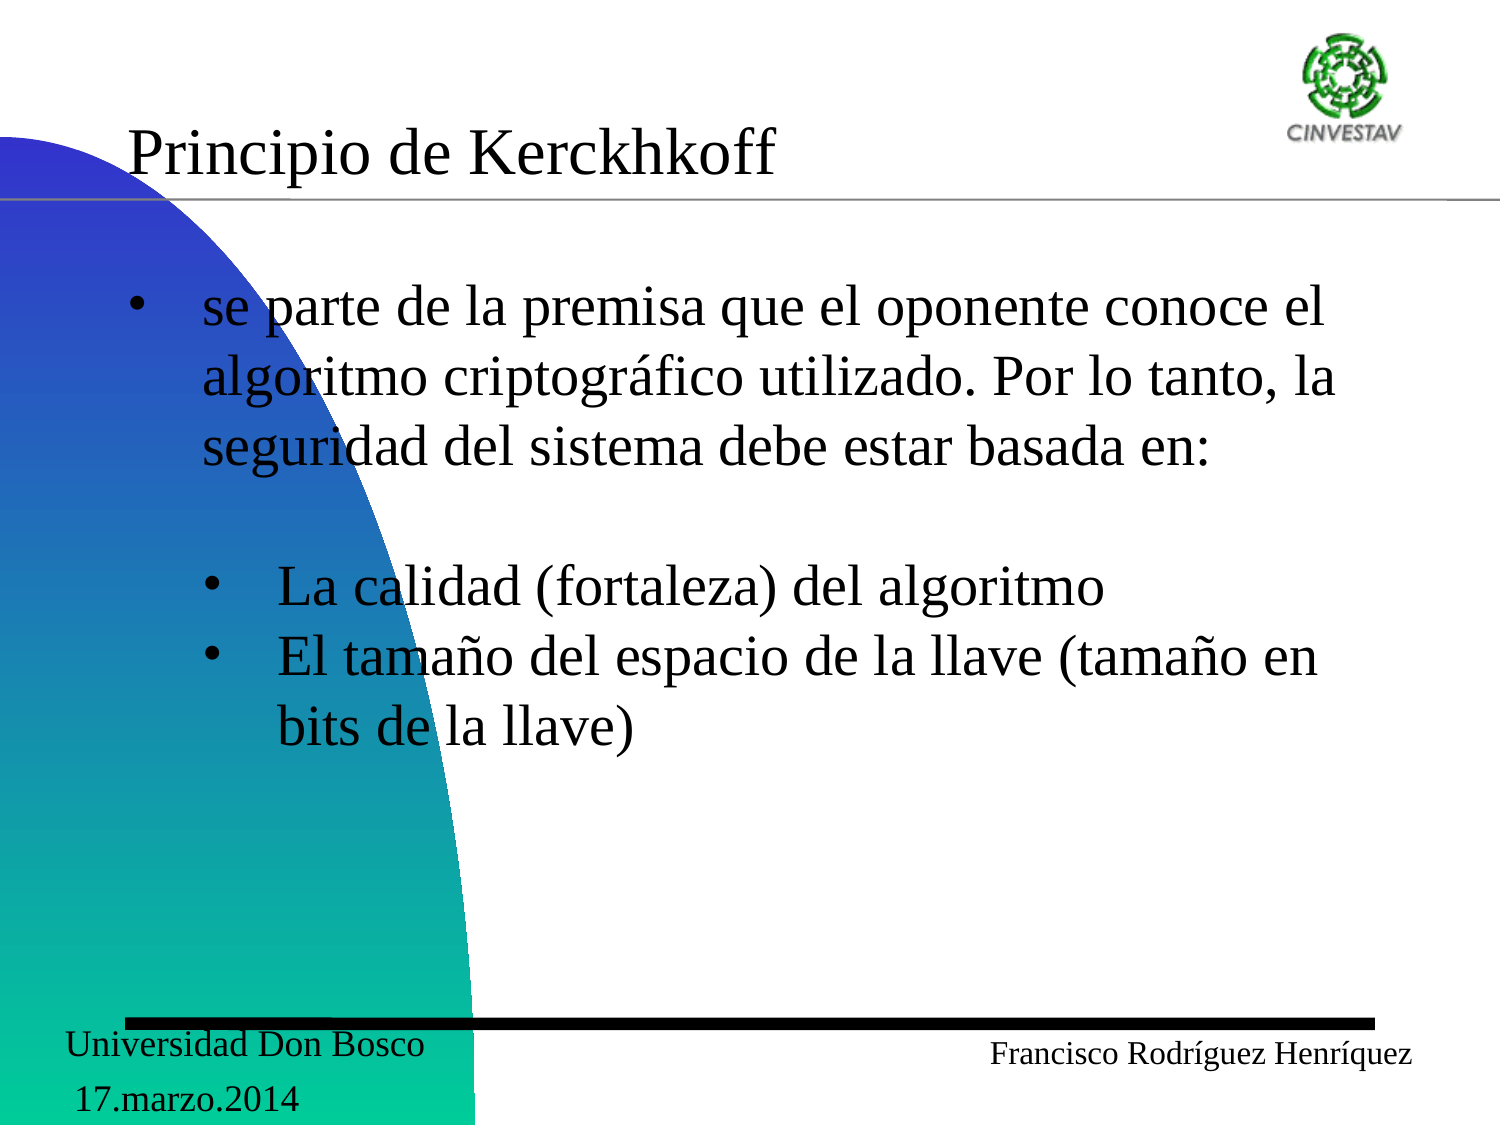

Principio de Kerckhkoff
se parte de la premisa que el oponente conoce el algoritmo criptográfico utilizado. Por lo tanto, la seguridad del sistema debe estar basada en:
La calidad (fortaleza) del algoritmo
El tamaño del espacio de la llave (tamaño en bits de la llave)